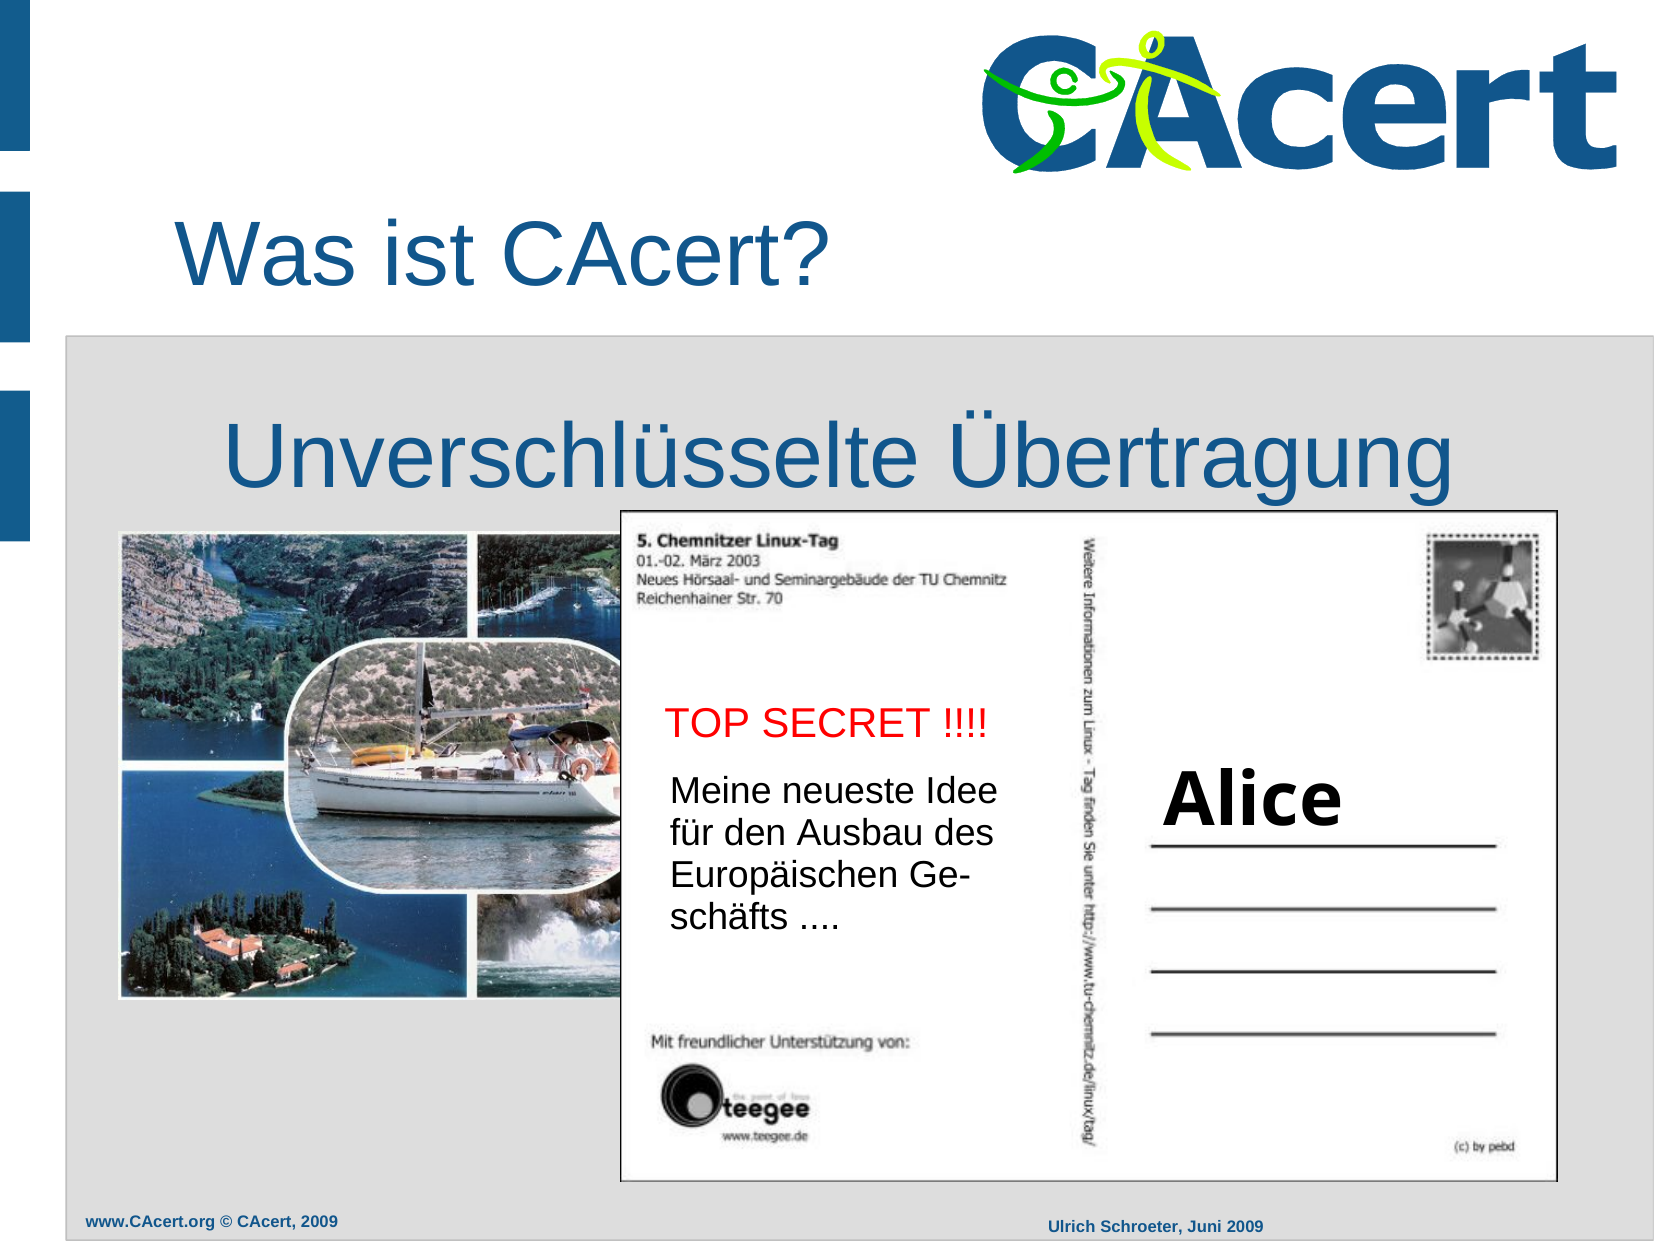

Was ist CAcert?
# Unverschlüsselte Übertragung
TOP SECRET !!!!
Alice
Meine neueste Idee
für den Ausbau des
Europäischen Ge-
schäfts ....